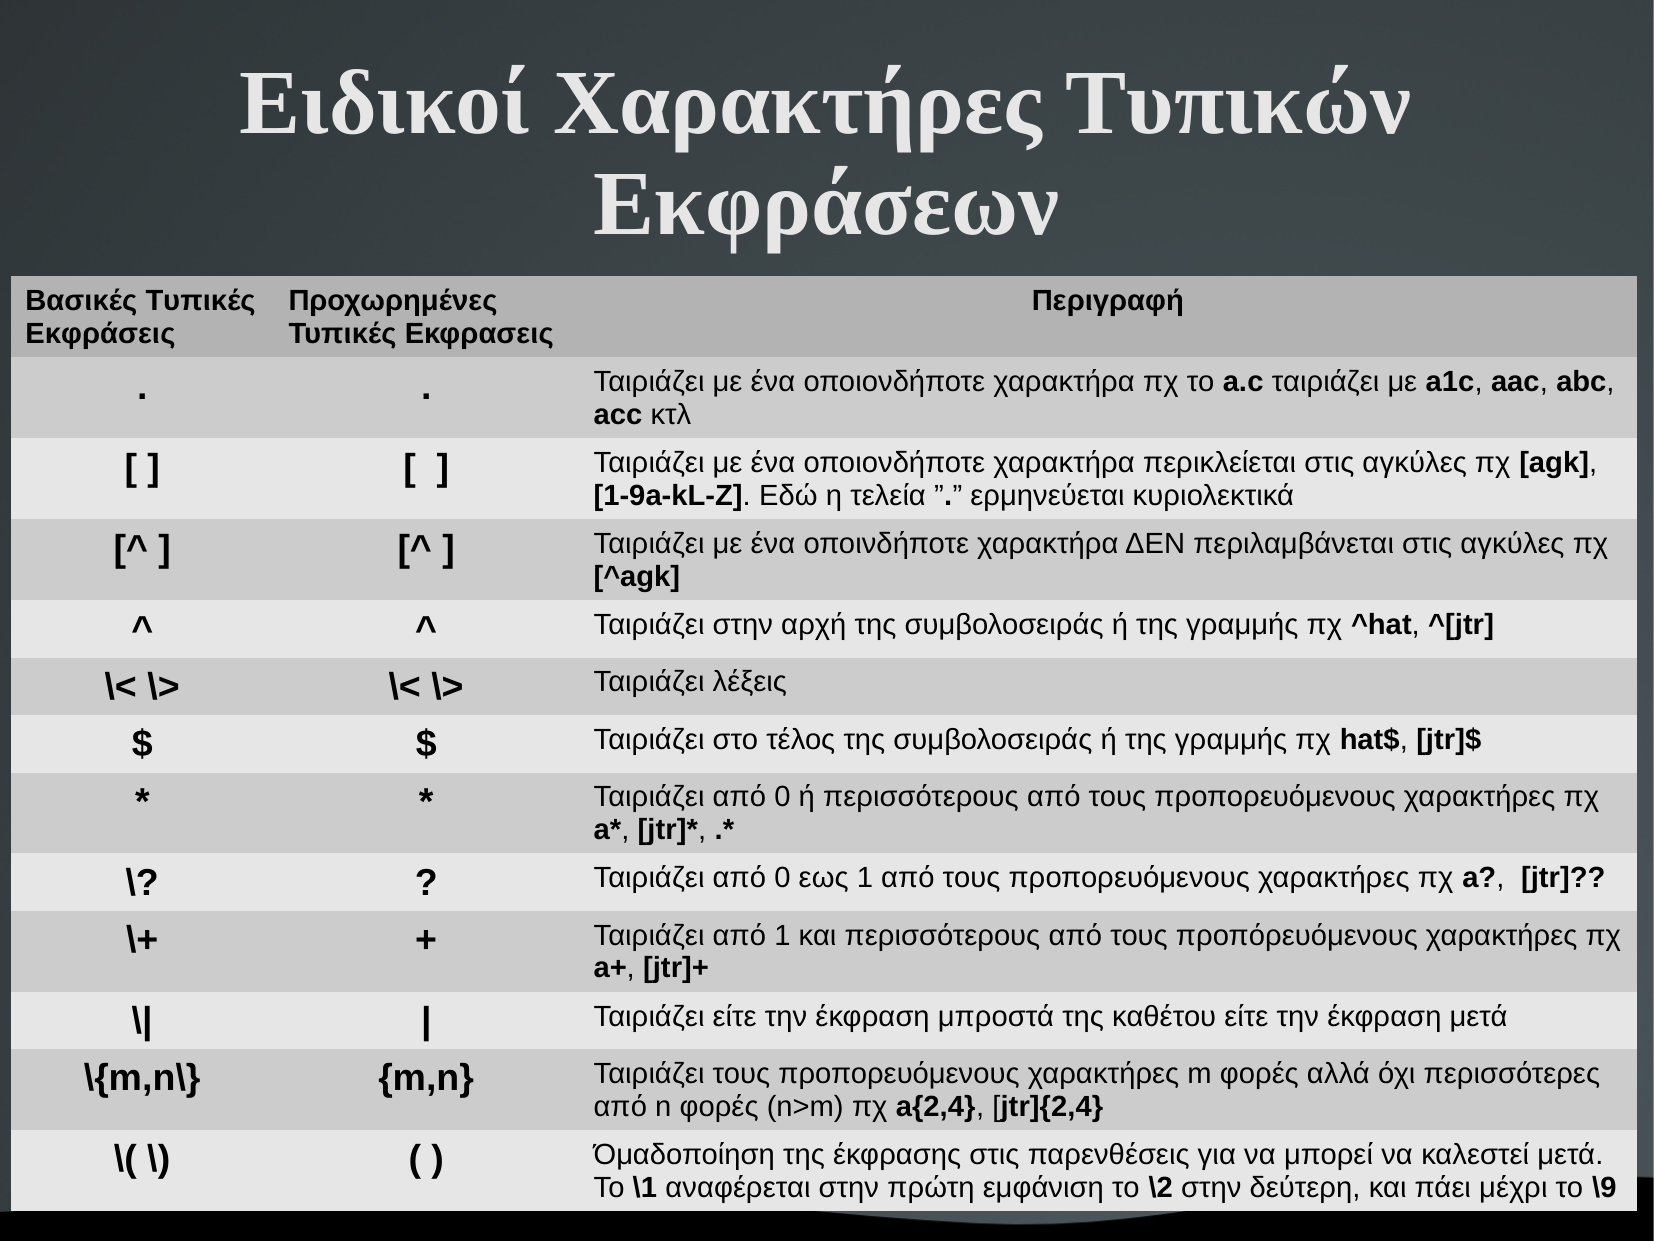

# Ειδικοί Χαρακτήρες Τυπικών Εκφράσεων
| Βασικές Τυπικές Εκφράσεις | Προχωρημένες Τυπικές Εκφρασεις | Περιγραφή |
| --- | --- | --- |
| . | . | Ταιριάζει με ένα οποιονδήποτε χαρακτήρα πχ το a.c ταιριάζει με a1c, aac, abc, acc κτλ |
| [ ] | [ ] | Ταιριάζει με ένα οποιονδήποτε χαρακτήρα περικλείεται στις αγκύλες πχ [agk], [1-9a-kL-Z]. Εδώ η τελεία ”.” ερμηνεύεται κυριολεκτικά |
| [^ ] | [^ ] | Ταιριάζει με ένα οποινδήποτε χαρακτήρα ΔΕΝ περιλαμβάνεται στις αγκύλες πχ [^agk] |
| ^ | ^ | Ταιριάζει στην αρχή της συμβολοσειράς ή της γραμμής πχ ^hat, ^[jtr] |
| \< \> | \< \> | Ταιριάζει λέξεις |
| $ | $ | Ταιριάζει στο τέλος της συμβολοσειράς ή της γραμμής πχ hat$, [jtr]$ |
| \* | \* | Ταιριάζει από 0 ή περισσότερους από τους προπορευόμενους χαρακτήρες πχ a\*, [jtr]\*, .\* |
| \? | ? | Ταιριάζει από 0 εως 1 από τους προπορευόμενους χαρακτήρες πχ a?, [jtr]?? |
| \+ | + | Ταιριάζει από 1 και περισσότερους από τους προπόρευόμενους χαρακτήρες πχ a+, [jtr]+ |
| \| | | | Ταιριάζει είτε την έκφραση μπροστά της καθέτου είτε την έκφραση μετά |
| \{m,n\} | {m,n} | Ταιριάζει τους προπορευόμενους χαρακτήρες m φορές αλλά όχι περισσότερες από n φορές (n>m) πχ a{2,4}, [jtr]{2,4} |
| \( \) | ( ) | Όμαδοποίηση της έκφρασης στις παρενθέσεις για να μπορεί να καλεστεί μετά. Το \1 αναφέρεται στην πρώτη εμφάνιση το \2 στην δεύτερη, και πάει μέχρι το \9 |